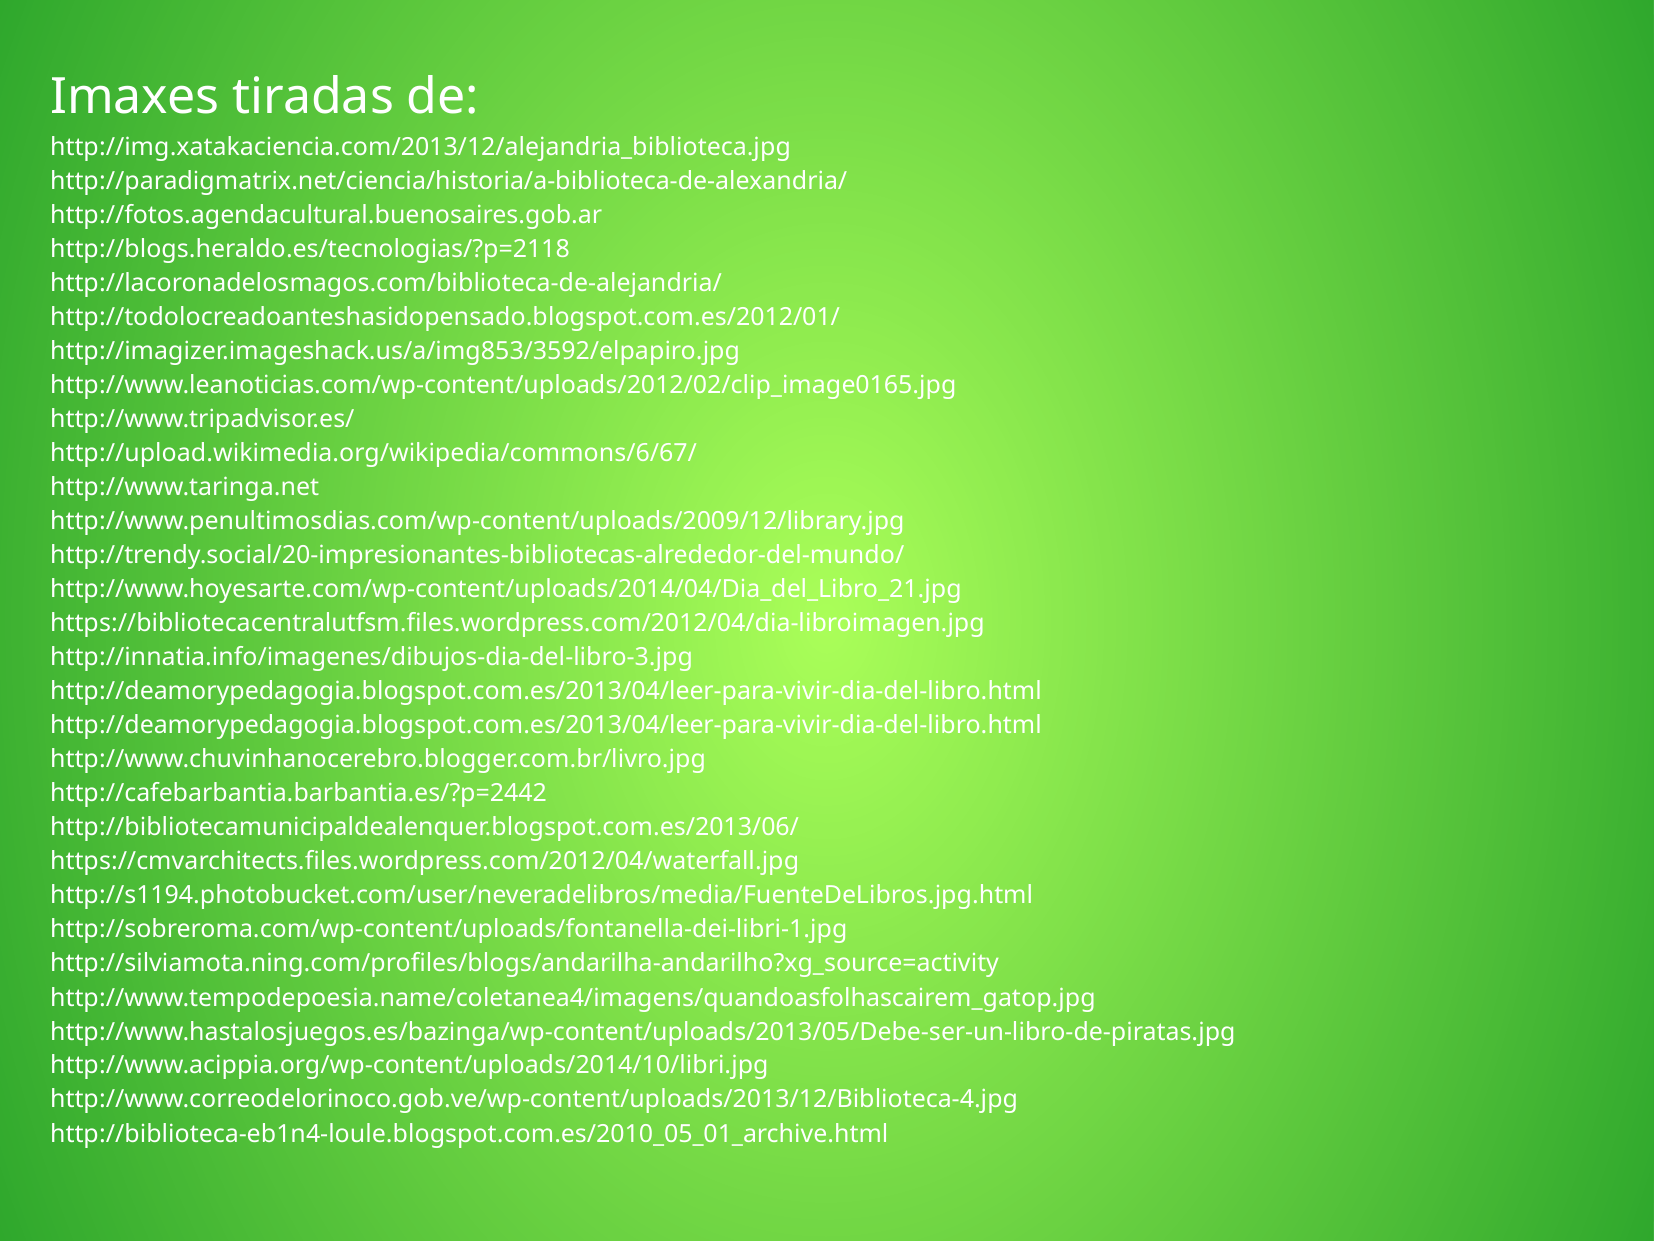

Imaxes tiradas de:
http://img.xatakaciencia.com/2013/12/alejandria_biblioteca.jpg
http://paradigmatrix.net/ciencia/historia/a-biblioteca-de-alexandria/
http://fotos.agendacultural.buenosaires.gob.ar
http://blogs.heraldo.es/tecnologias/?p=2118
http://lacoronadelosmagos.com/biblioteca-de-alejandria/
http://todolocreadoanteshasidopensado.blogspot.com.es/2012/01/
http://imagizer.imageshack.us/a/img853/3592/elpapiro.jpg
http://www.leanoticias.com/wp-content/uploads/2012/02/clip_image0165.jpg
http://www.tripadvisor.es/
http://upload.wikimedia.org/wikipedia/commons/6/67/
http://www.taringa.net
http://www.penultimosdias.com/wp-content/uploads/2009/12/library.jpg
http://trendy.social/20-impresionantes-bibliotecas-alrededor-del-mundo/
http://www.hoyesarte.com/wp-content/uploads/2014/04/Dia_del_Libro_21.jpg
https://bibliotecacentralutfsm.files.wordpress.com/2012/04/dia-libroimagen.jpg
http://innatia.info/imagenes/dibujos-dia-del-libro-3.jpg
http://deamorypedagogia.blogspot.com.es/2013/04/leer-para-vivir-dia-del-libro.html
http://deamorypedagogia.blogspot.com.es/2013/04/leer-para-vivir-dia-del-libro.html
http://www.chuvinhanocerebro.blogger.com.br/livro.jpg
http://cafebarbantia.barbantia.es/?p=2442
http://bibliotecamunicipaldealenquer.blogspot.com.es/2013/06/
https://cmvarchitects.files.wordpress.com/2012/04/waterfall.jpg
http://s1194.photobucket.com/user/neveradelibros/media/FuenteDeLibros.jpg.html
http://sobreroma.com/wp-content/uploads/fontanella-dei-libri-1.jpg
http://silviamota.ning.com/profiles/blogs/andarilha-andarilho?xg_source=activity
http://www.tempodepoesia.name/coletanea4/imagens/quandoasfolhascairem_gatop.jpg
http://www.hastalosjuegos.es/bazinga/wp-content/uploads/2013/05/Debe-ser-un-libro-de-piratas.jpg
http://www.acippia.org/wp-content/uploads/2014/10/libri.jpg
http://www.correodelorinoco.gob.ve/wp-content/uploads/2013/12/Biblioteca-4.jpg
http://biblioteca-eb1n4-loule.blogspot.com.es/2010_05_01_archive.html